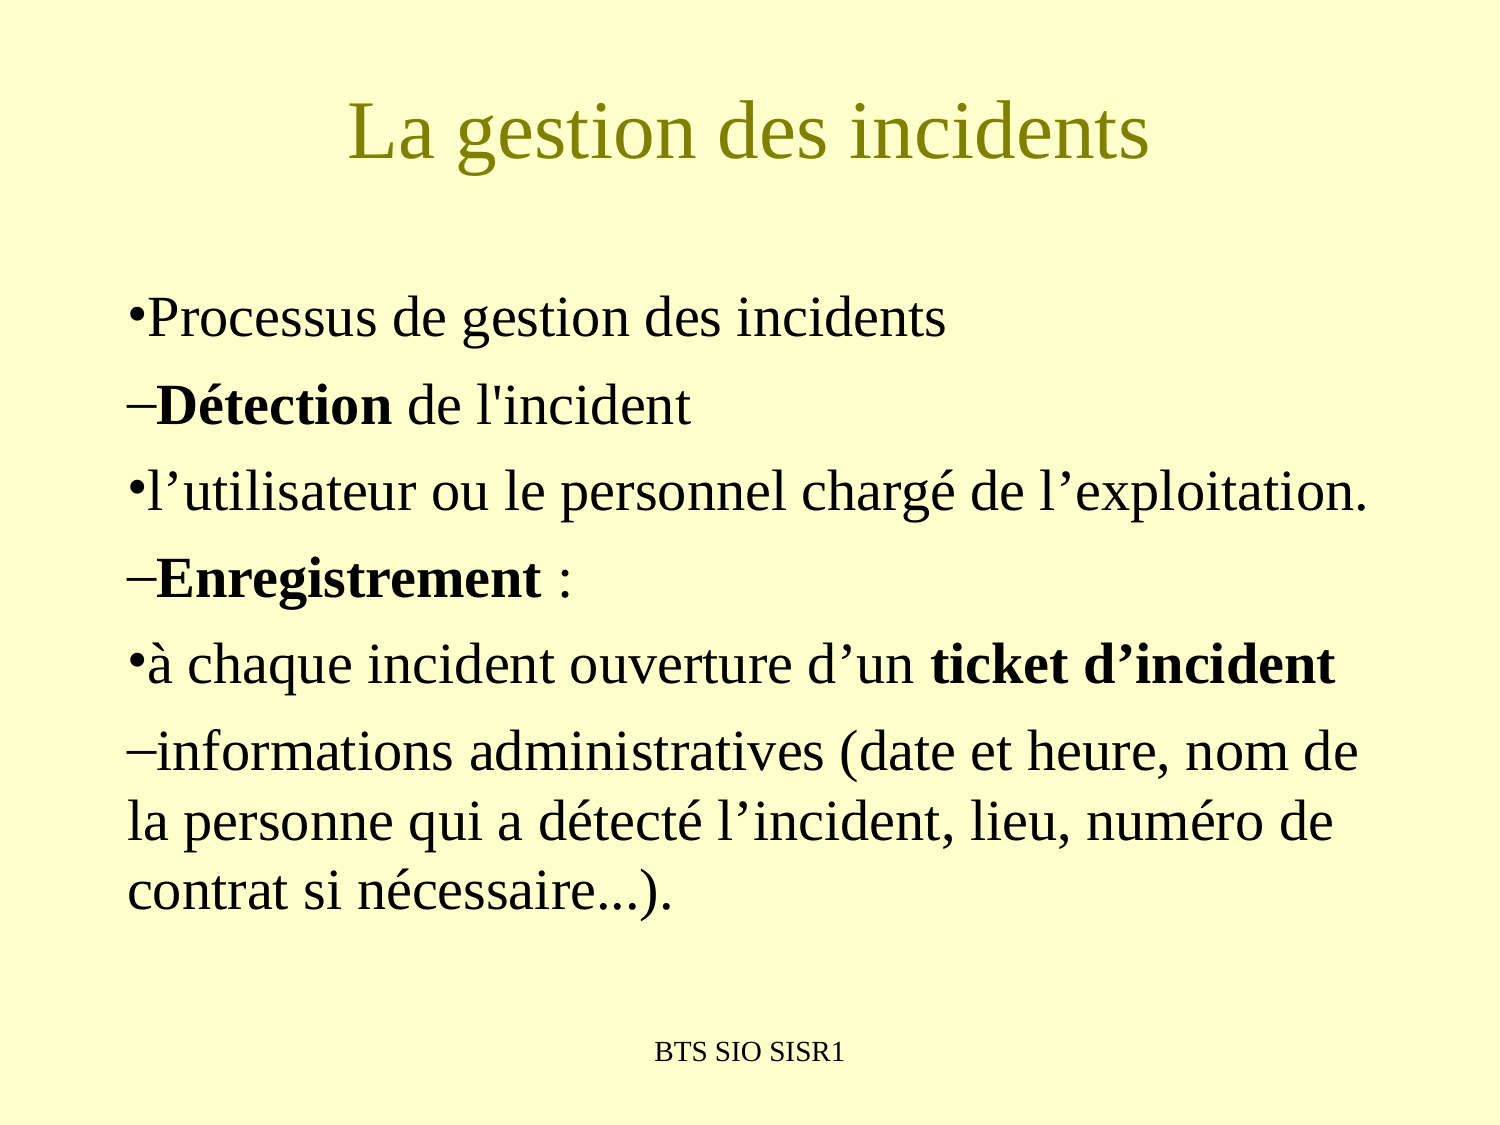

# Processus de gestion des incidents
Détection de l'incident
l’utilisateur ou le personnel chargé de l’exploitation.
Enregistrement :
à chaque incident ouverture d’un ticket d’incident
informations administratives (date et heure, nom de la personne qui a détecté l’incident, lieu, numéro de contrat si nécessaire...).
BTS SIO SISR1